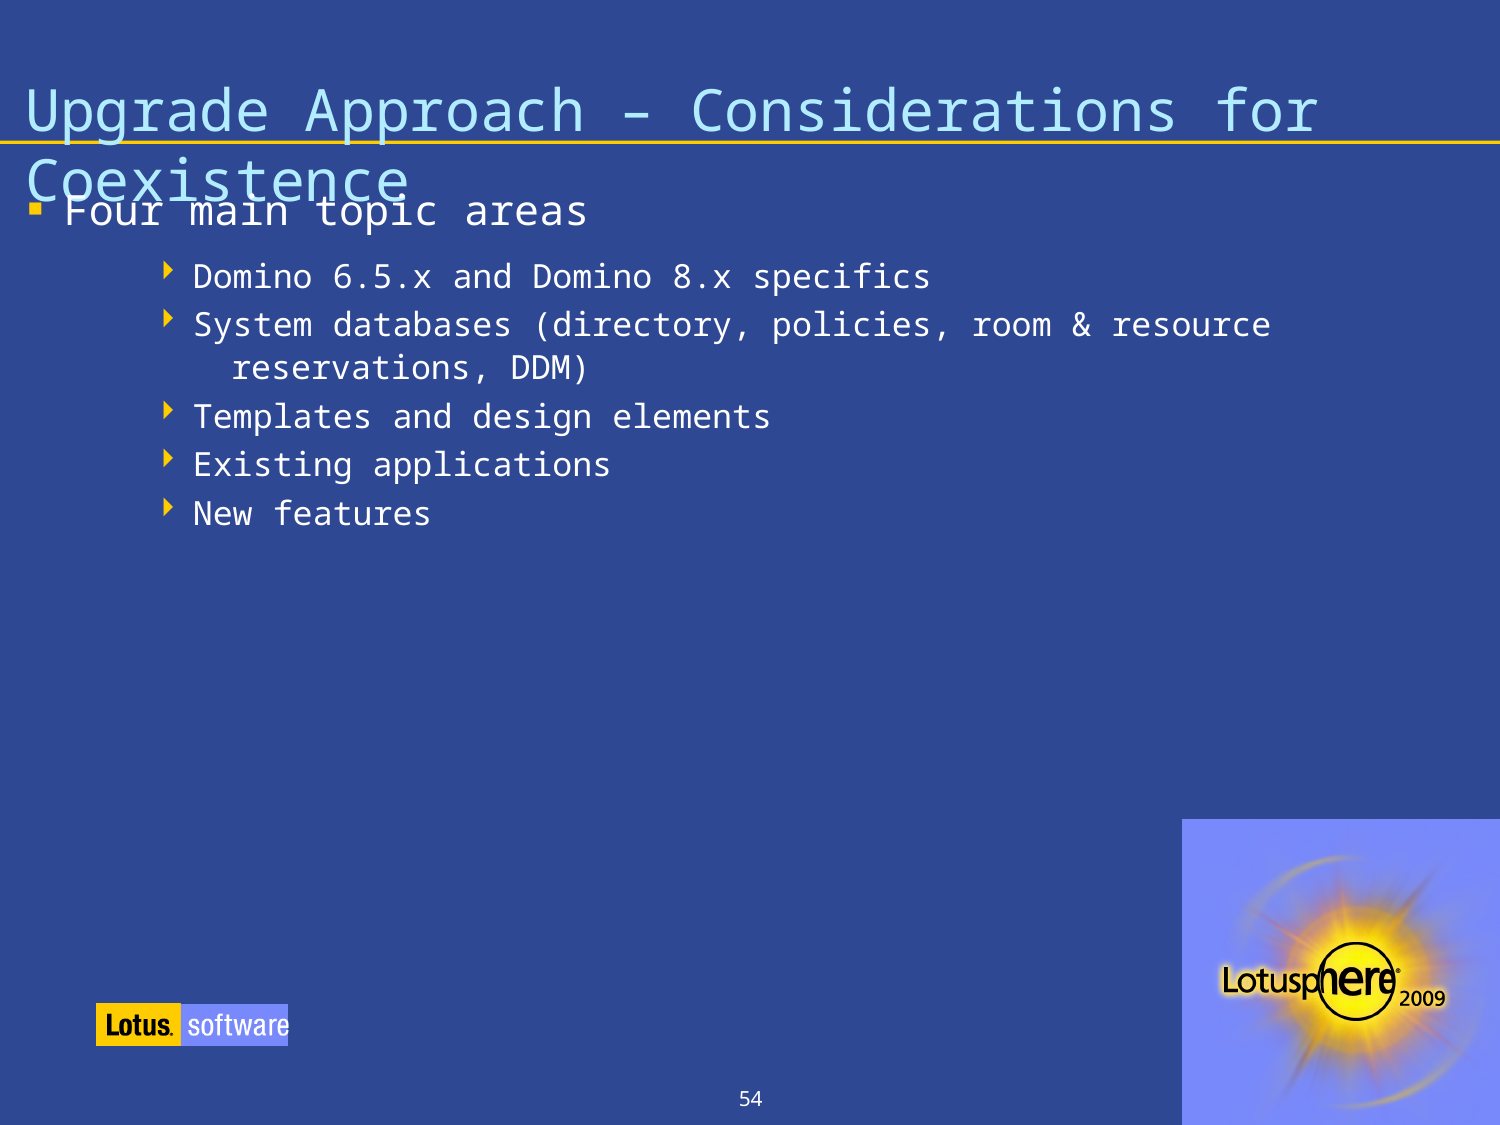

# Upgrade Approach – Considerations for Coexistence
Four main topic areas
Domino 6.5.x and Domino 8.x specifics
System databases (directory, policies, room & resource reservations, DDM)
Templates and design elements
Existing applications
New features
54